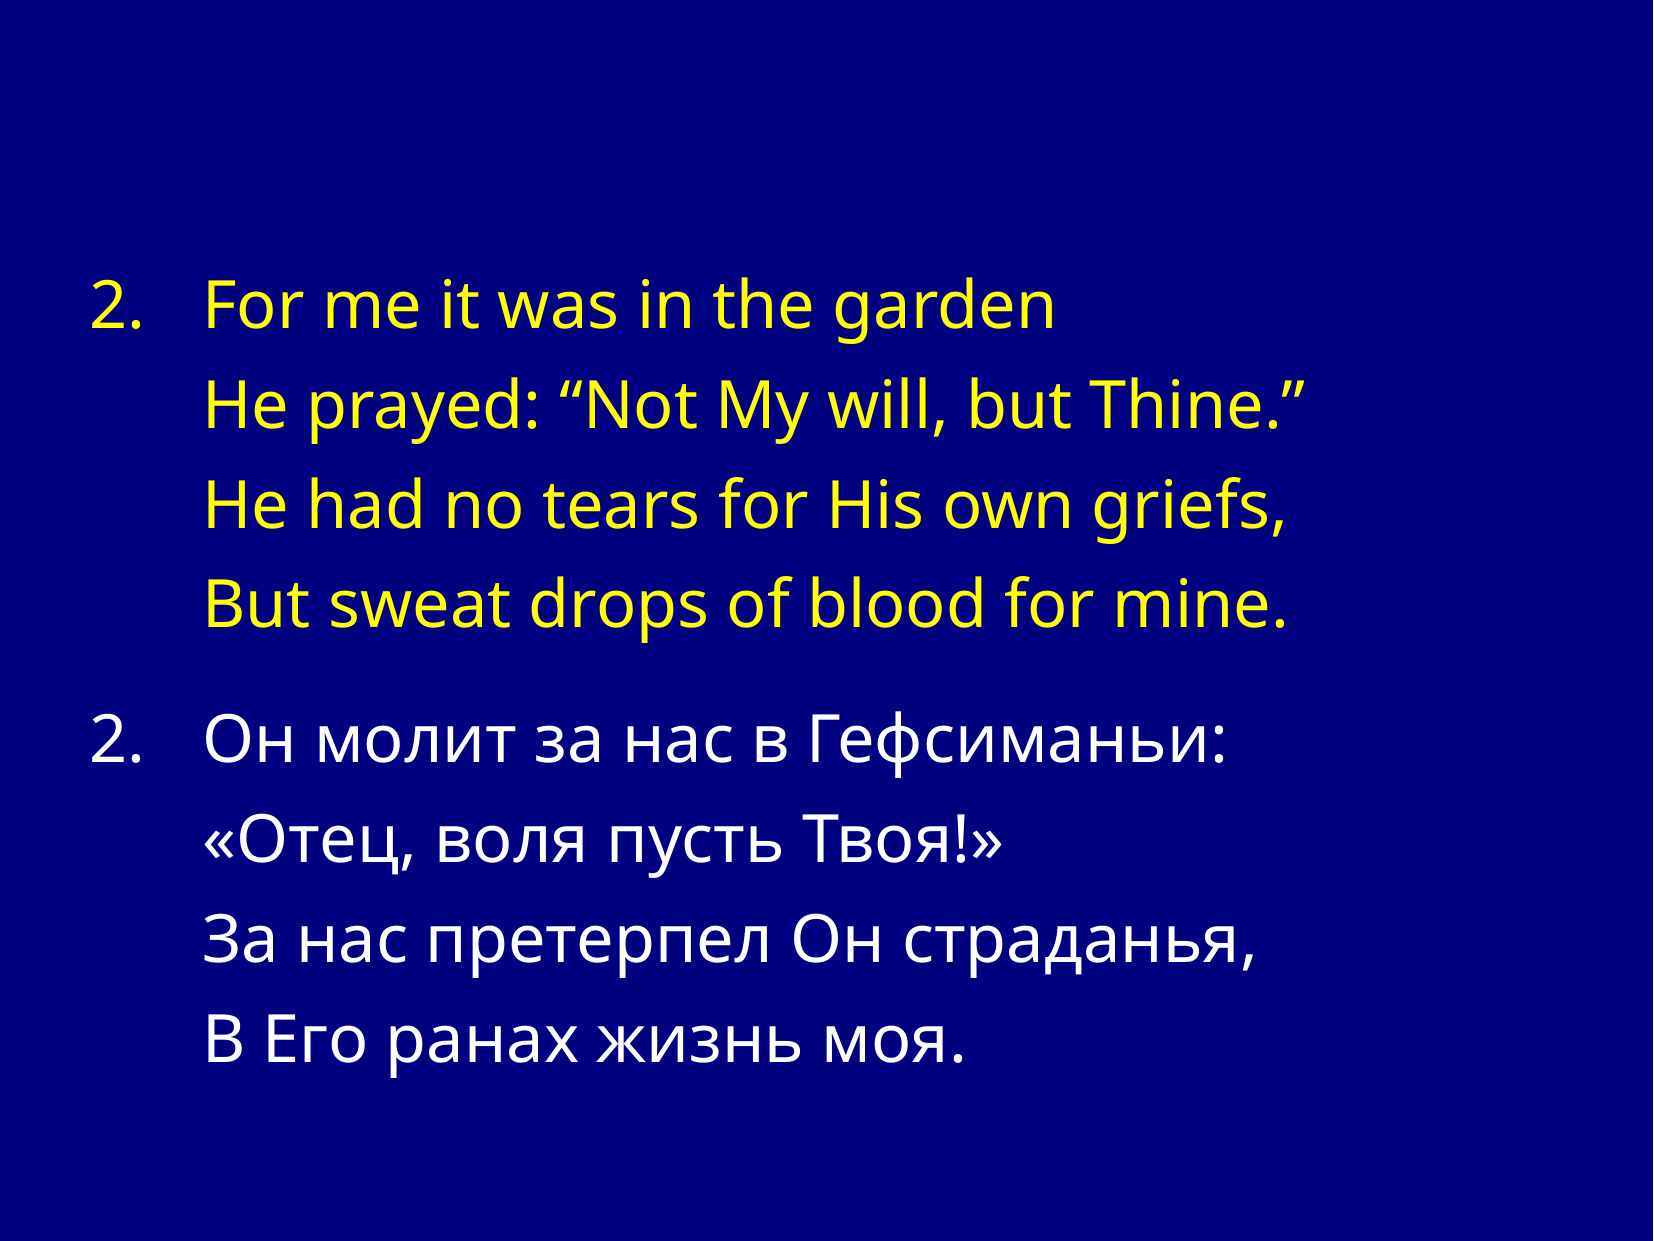

2.	For me it was in the garden
	He prayed: “Not My will, but Thine.”
	He had no tears for His own griefs,
	But sweat drops of blood for mine.
2.	Он молит за нас в Гефсиманьи:
	«Отец, воля пусть Твоя!»
	За нас претерпел Он страданья,
	В Его ранах жизнь моя.